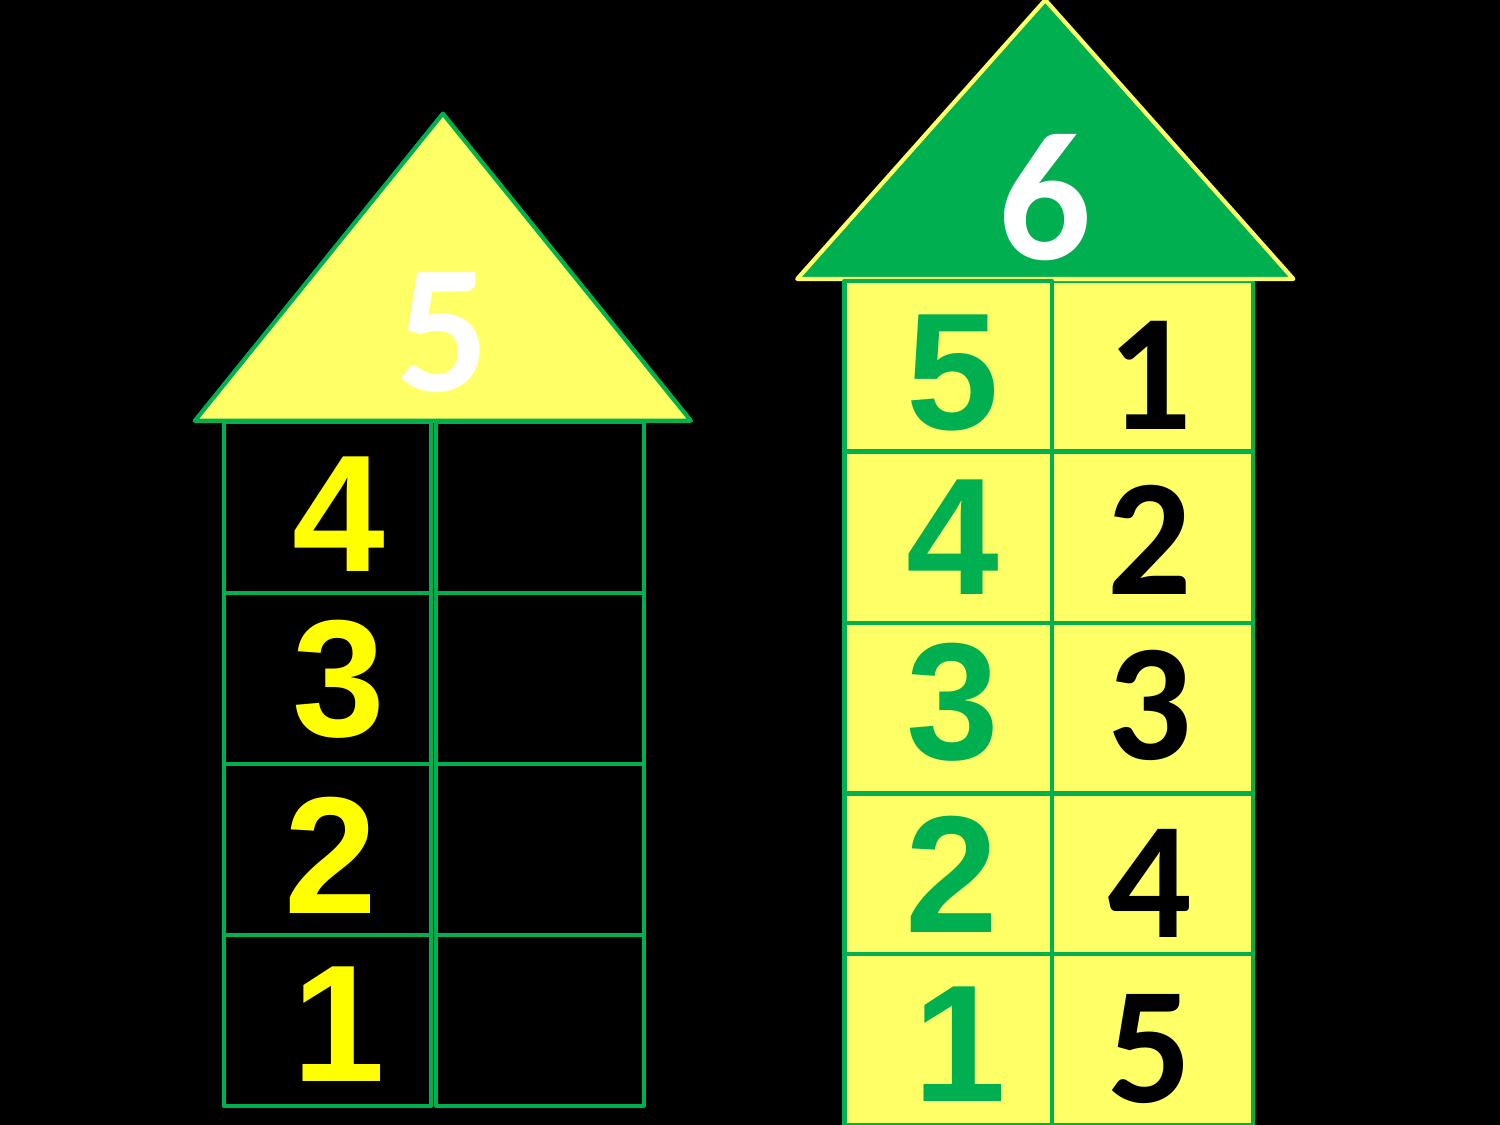

6
5
5
4
3
2
1
1
4
3
2
1
1
2
2
3
3
4
4
5